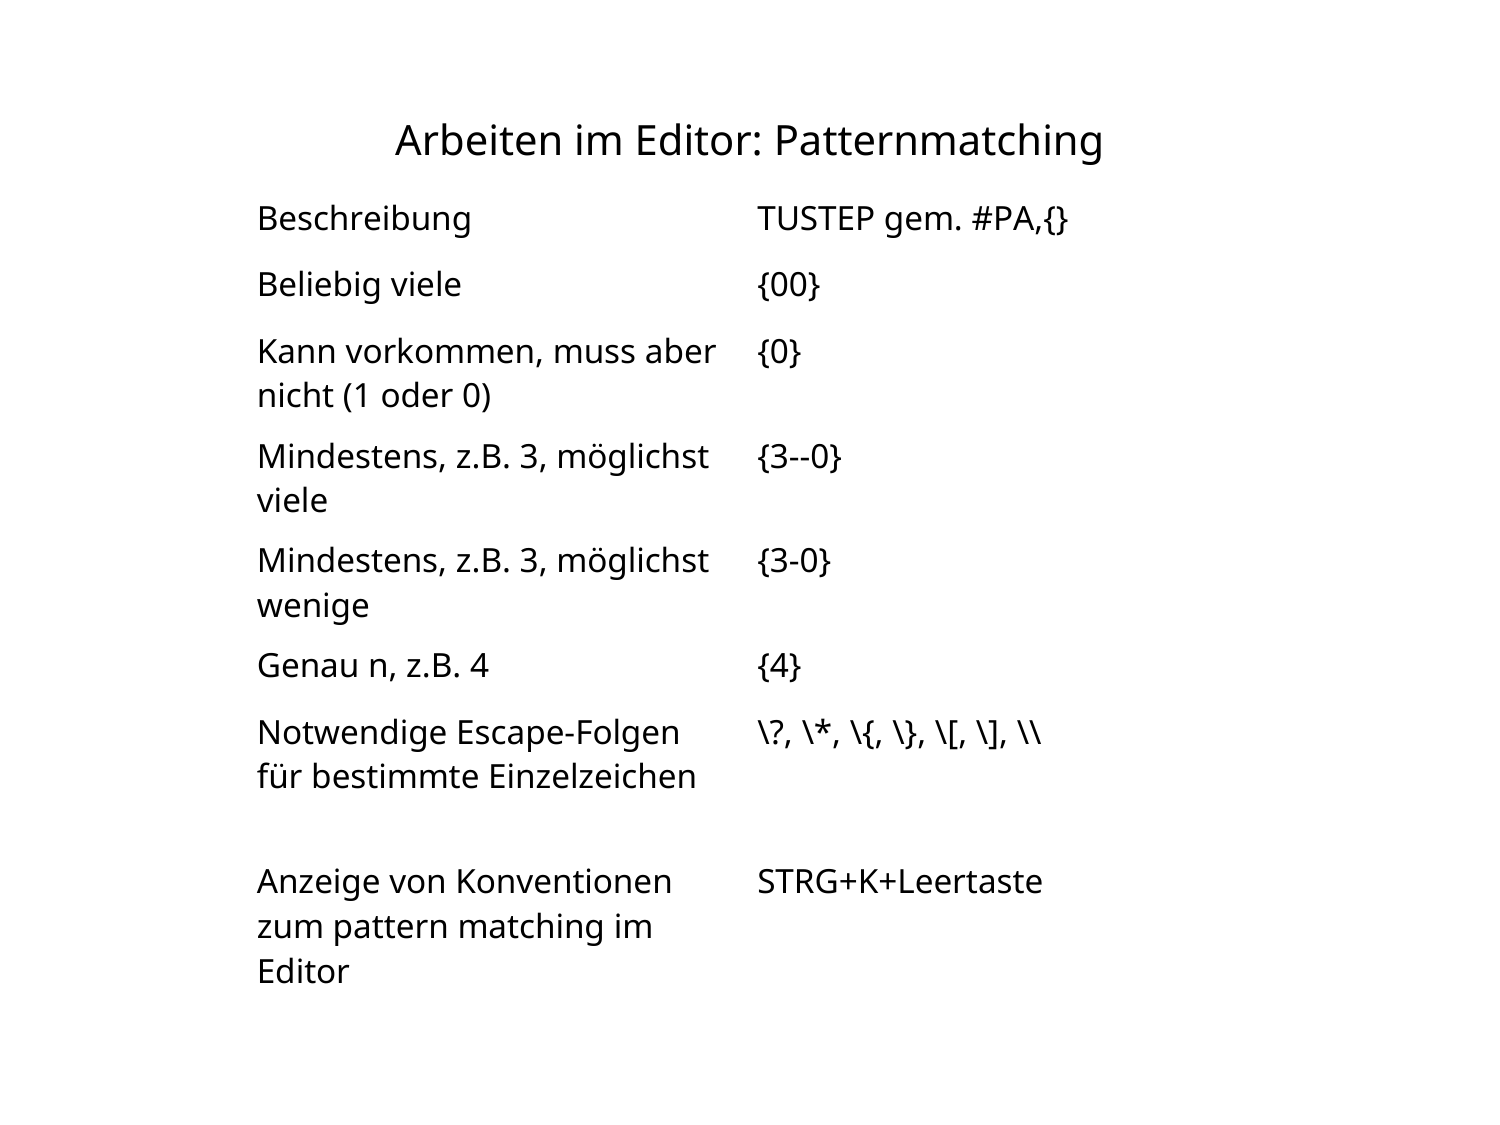

Arbeiten im Editor: Patternmatching
| Beschreibung | TUSTEP gem. #PA,{} |
| --- | --- |
| Beliebig viele | {00} |
| Kann vorkommen, muss aber nicht (1 oder 0) | {0} |
| Mindestens, z.B. 3, möglichst viele | {3--0} |
| Mindestens, z.B. 3, möglichst wenige | {3-0} |
| Genau n, z.B. 4 | {4} |
| Notwendige Escape-Folgen für bestimmte Einzelzeichen | \?, \\*, \{, \}, \[, \], \\ |
| Anzeige von Konventionen zum pattern matching im Editor | STRG+K+Leertaste |